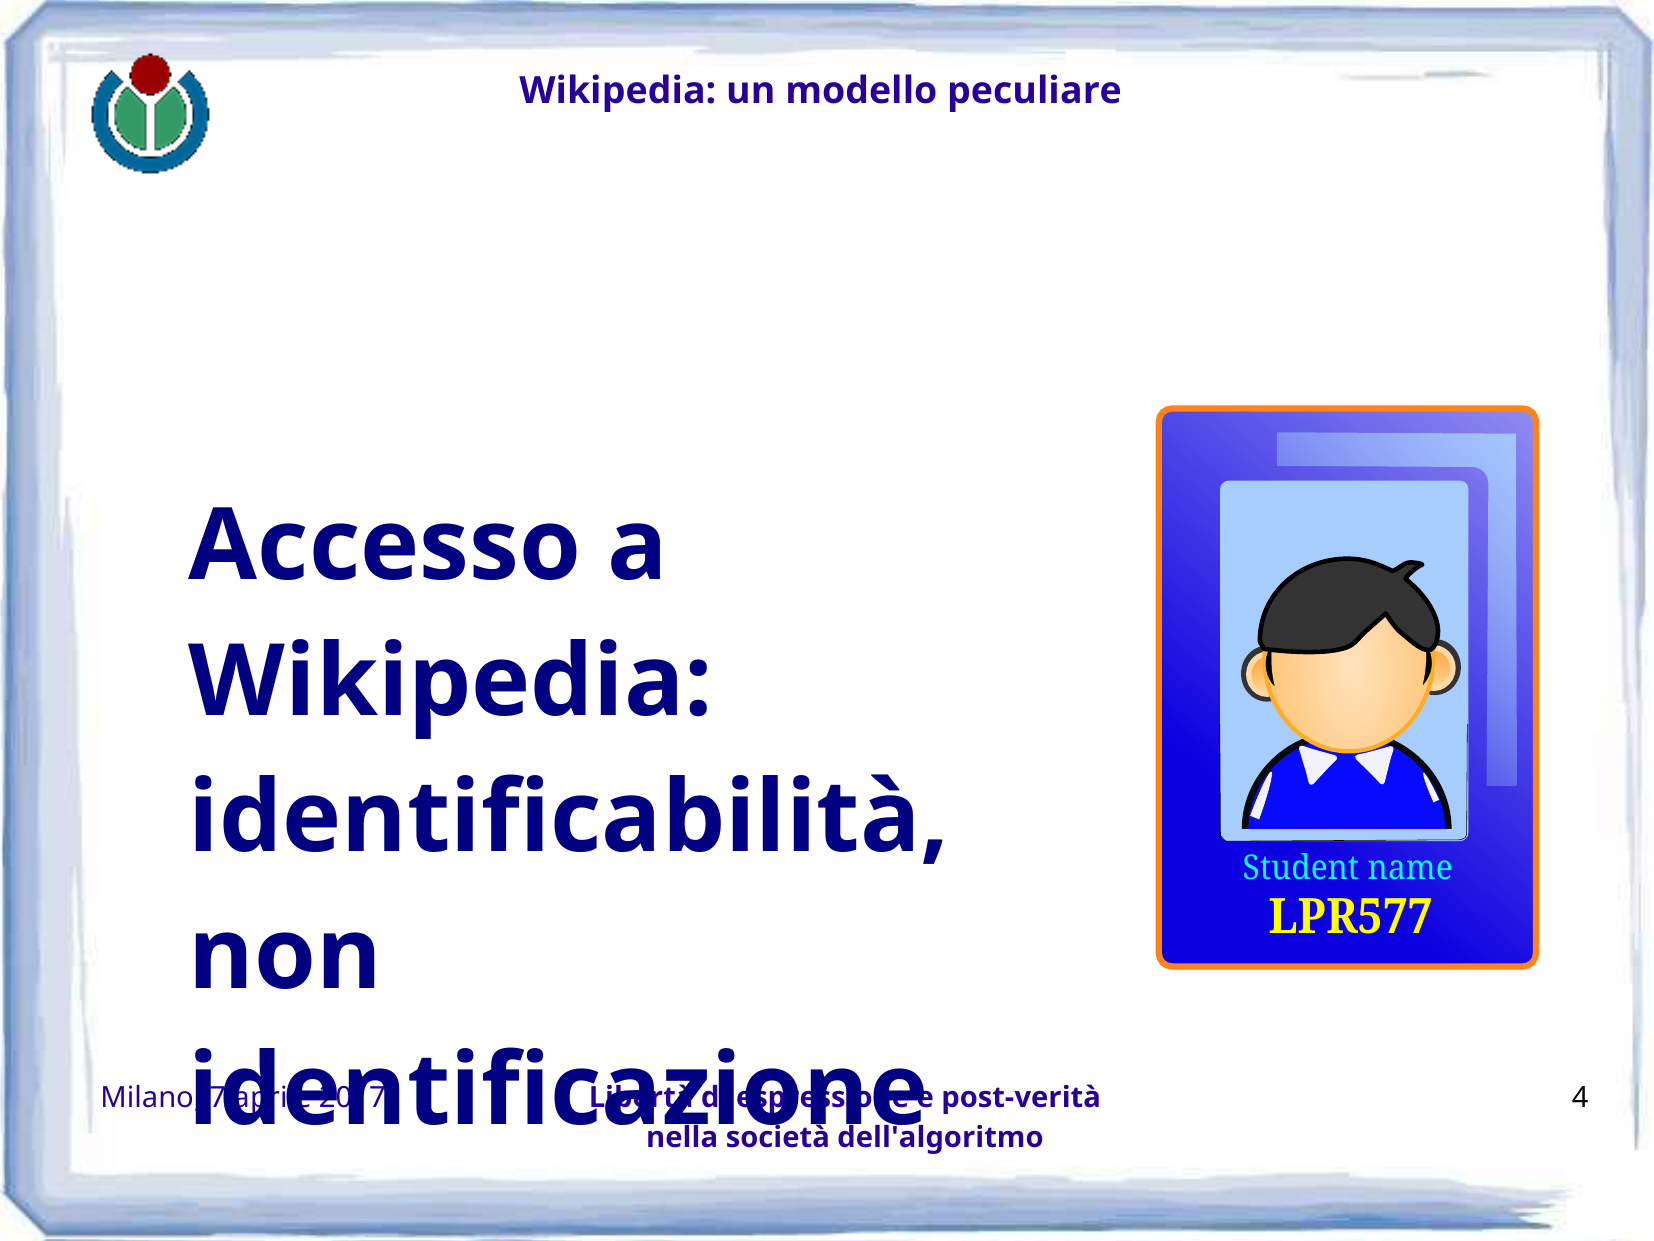

# Wikipedia: un modello peculiare
Accesso a Wikipedia: identificabilità, non identificazione
26 marzo 2010
EVPSI, Torino
4